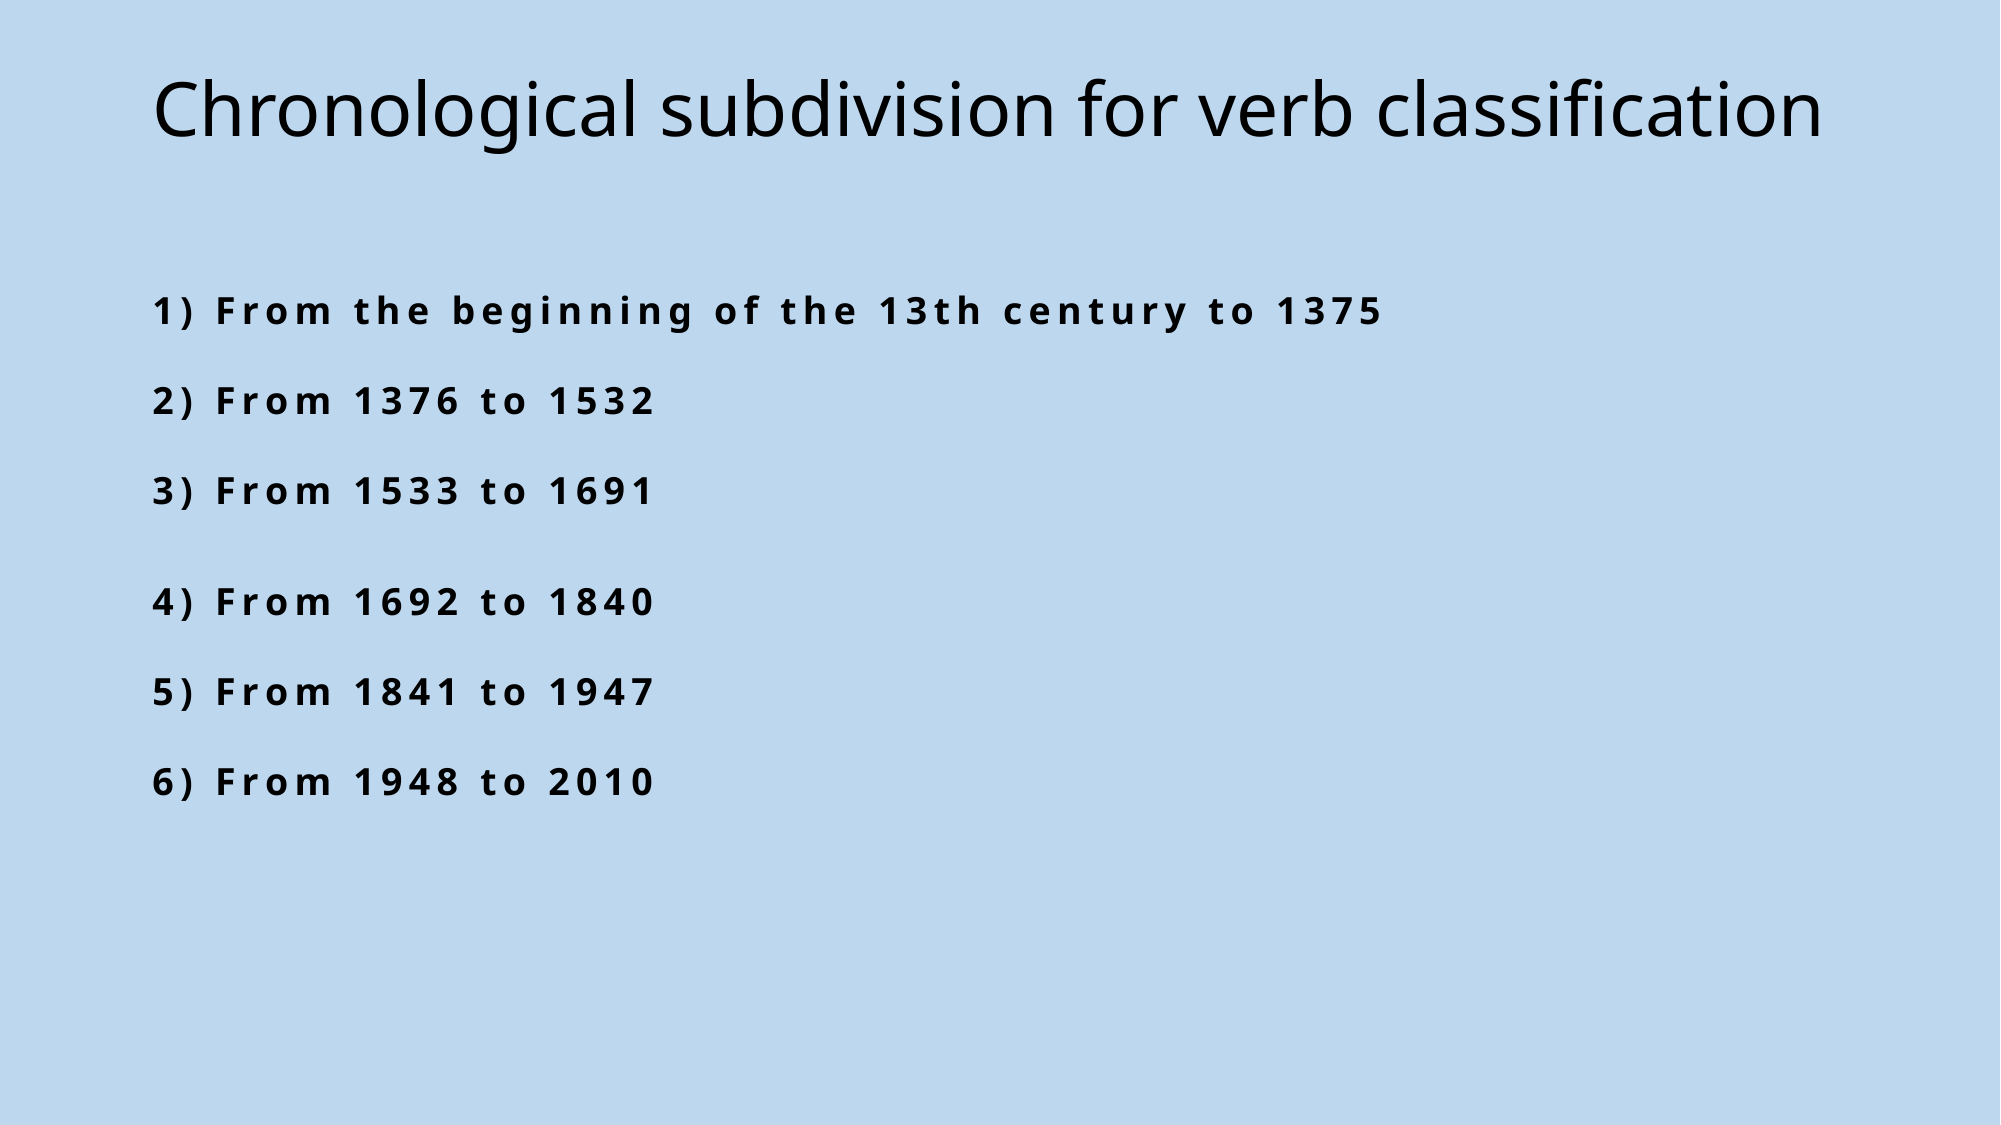

Chronological subdivision for verb classification
1) From the beginning of the 13th century to 1375
2) From 1376 to 1532
3) From 1533 to 1691
4) From 1692 to 1840
5) From 1841 to 1947
6) From 1948 to 2010